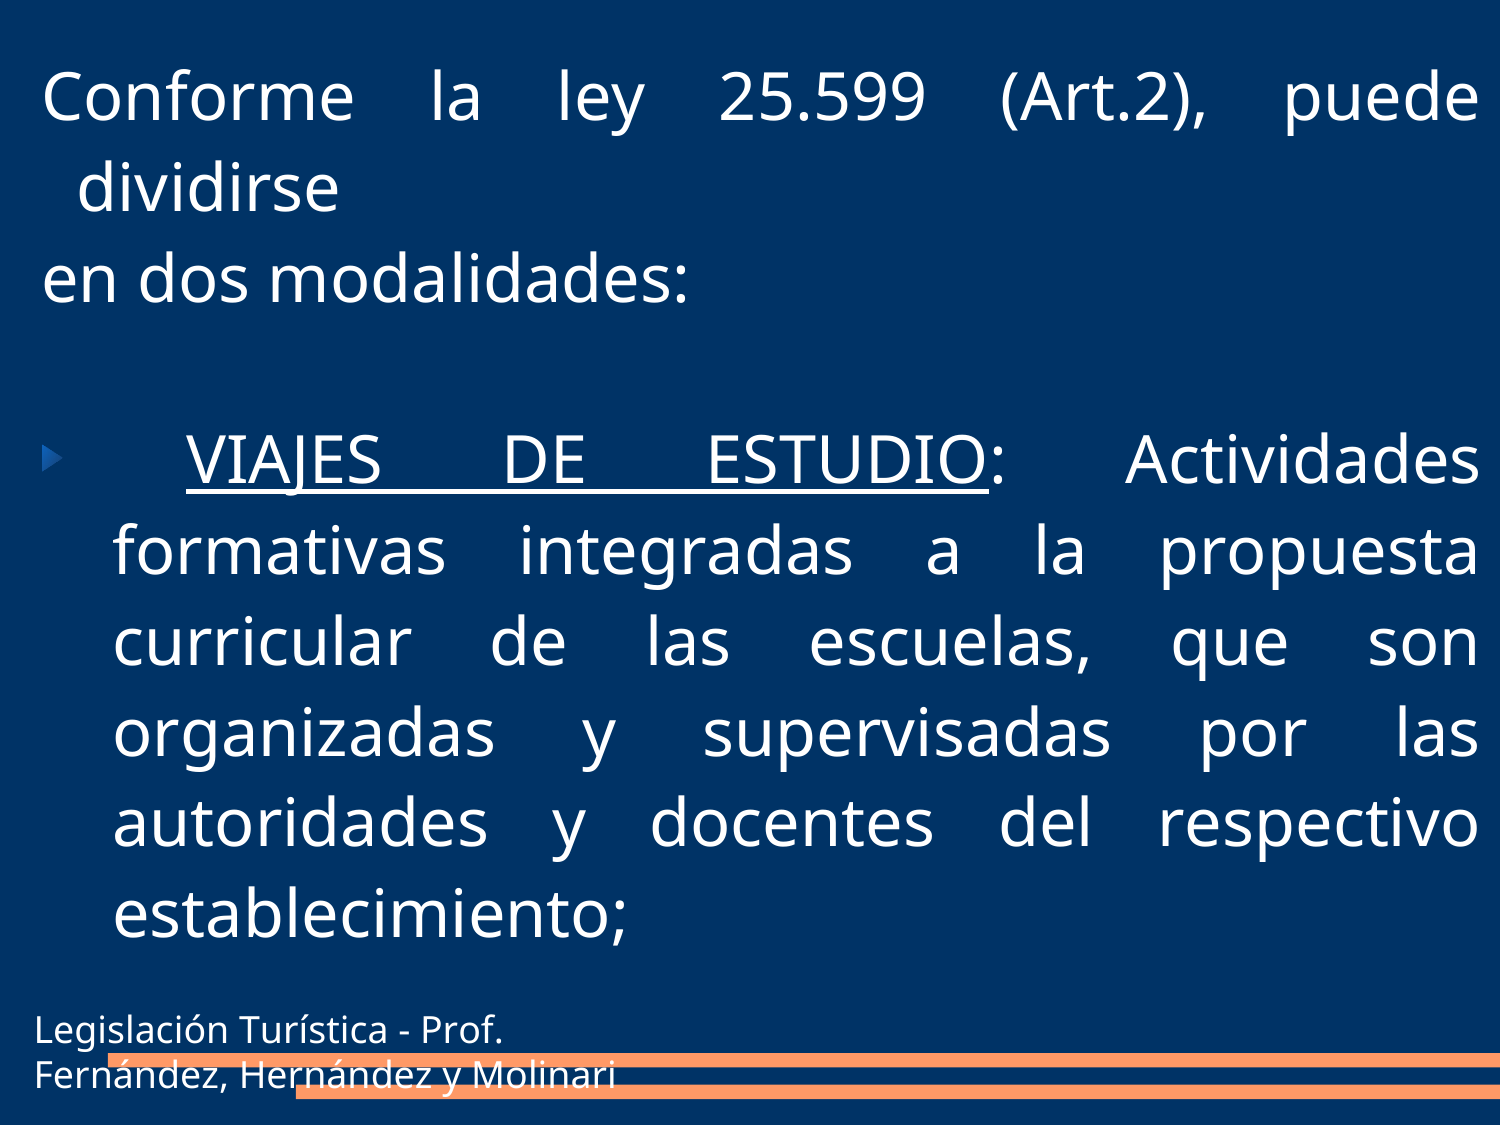

# Conforme la ley 25.599 (Art.2), puede dividirse
en dos modalidades:
	VIAJES DE ESTUDIO: Actividades formativas integradas a la propuesta curricular de las escuelas, que son organizadas y supervisadas por las autoridades y docentes del respectivo establecimiento;
Legislación Turística - Prof. Fernández, Hernández y Molinari